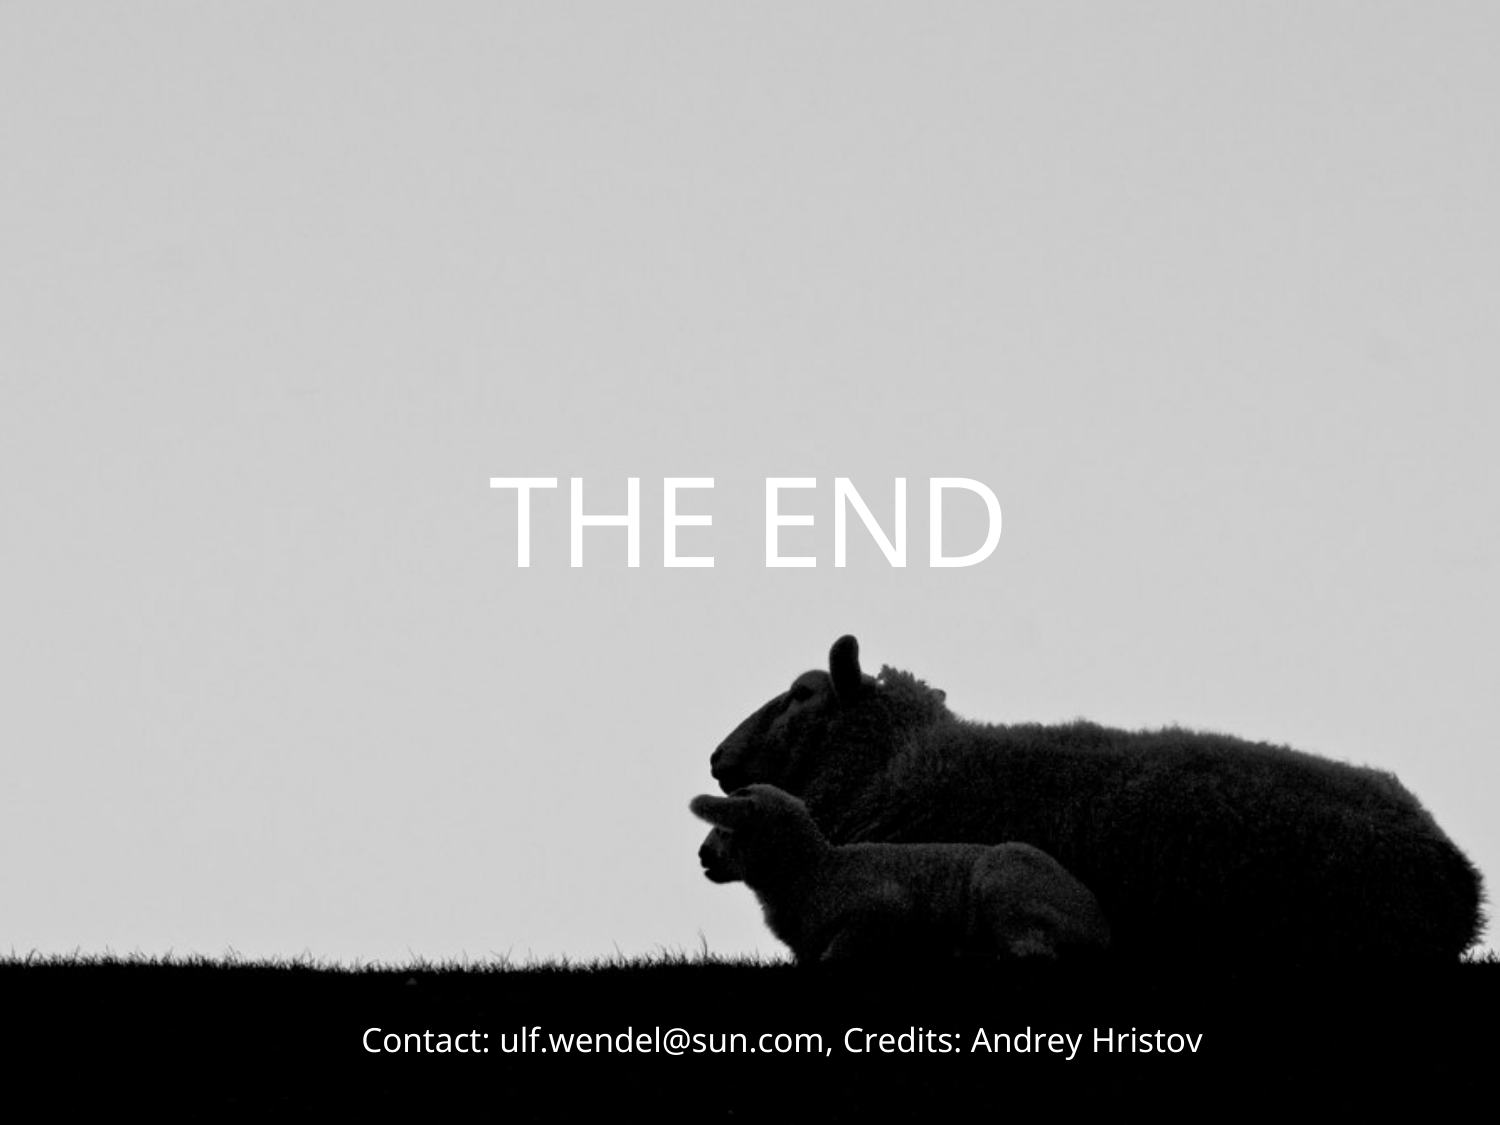

# THE END
Contact: ulf.wendel@sun.com, Credits: Andrey Hristov